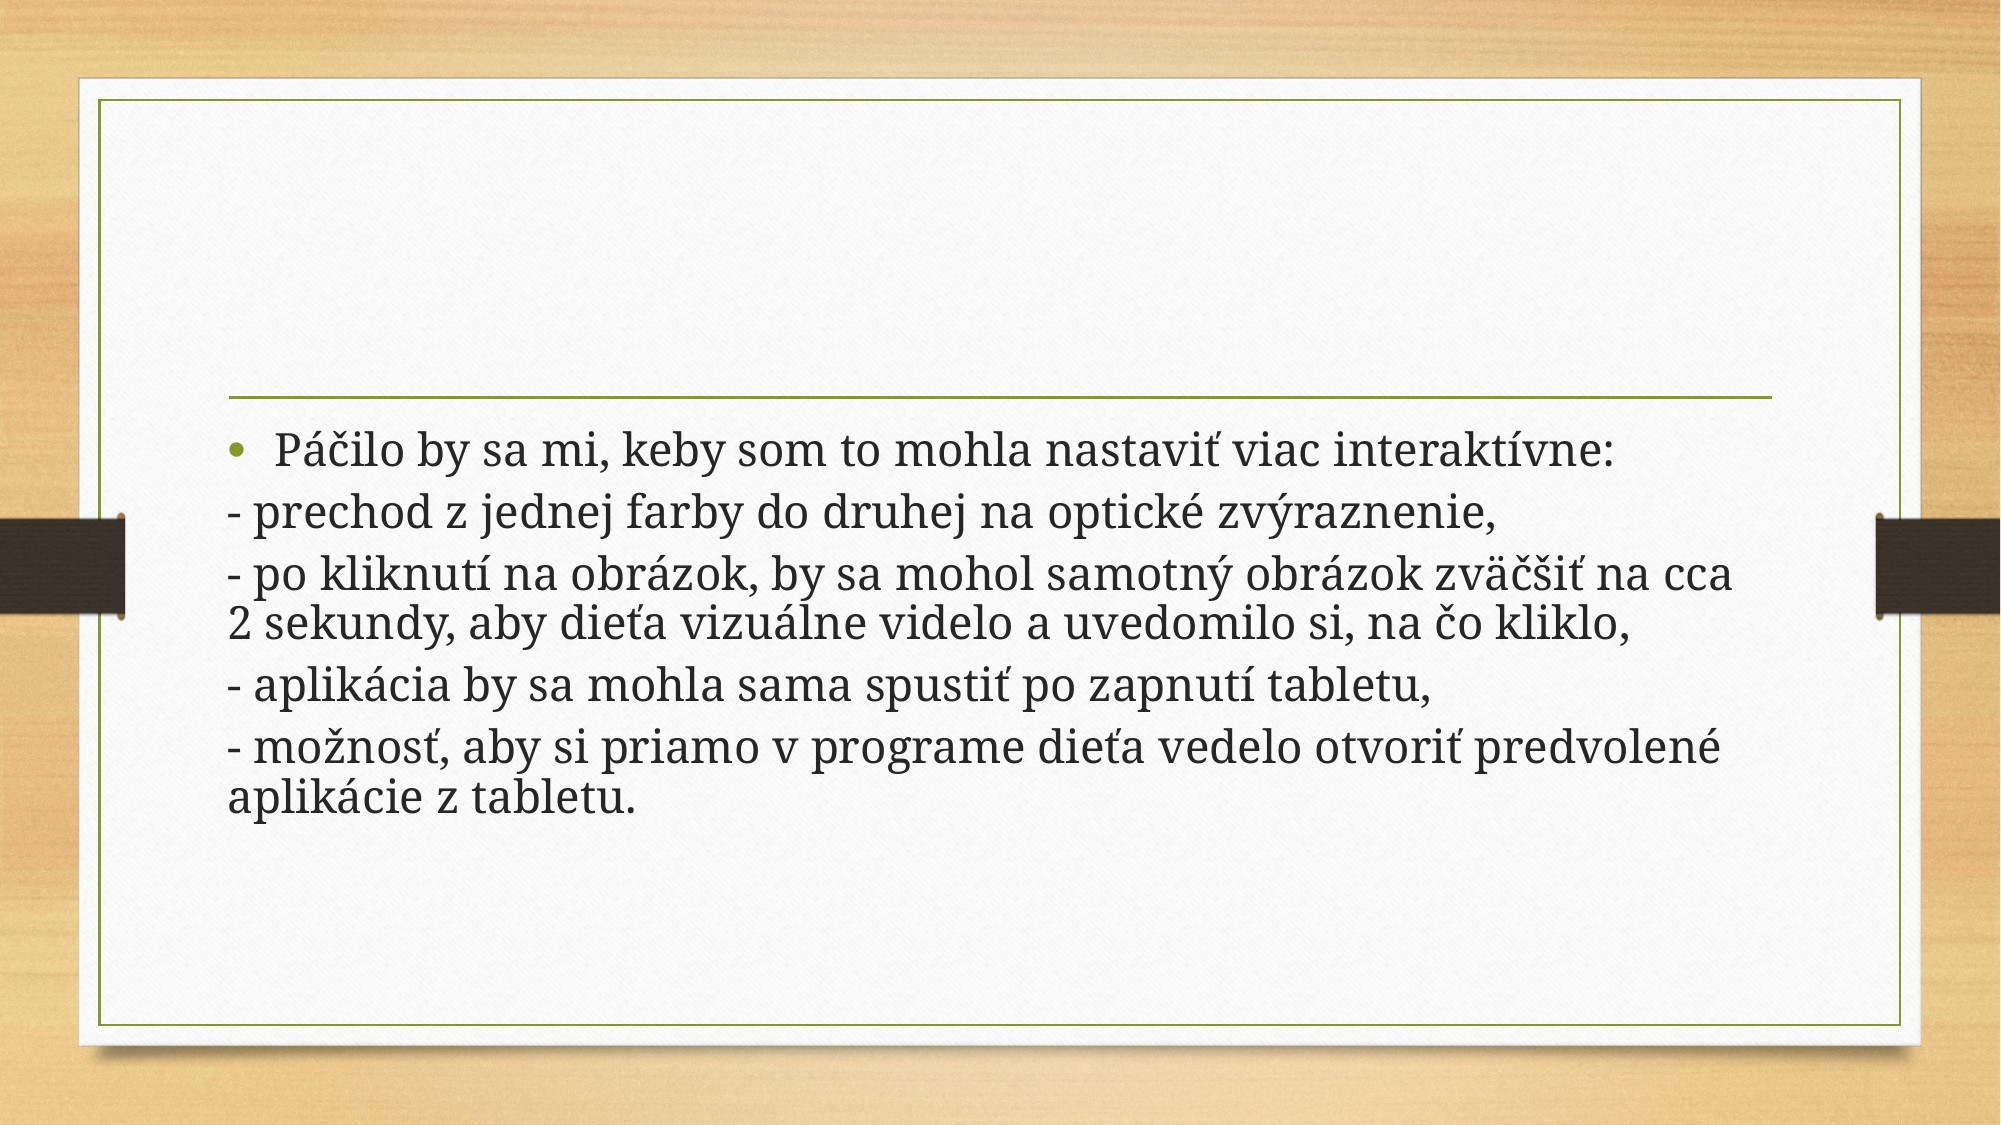

# Páčilo by sa mi, keby som to mohla nastaviť viac interaktívne:
- prechod z jednej farby do druhej na optické zvýraznenie,
- po kliknutí na obrázok, by sa mohol samotný obrázok zväčšiť na cca 2 sekundy, aby dieťa vizuálne videlo a uvedomilo si, na čo kliklo,
- aplikácia by sa mohla sama spustiť po zapnutí tabletu,
- možnosť, aby si priamo v programe dieťa vedelo otvoriť predvolené aplikácie z tabletu.